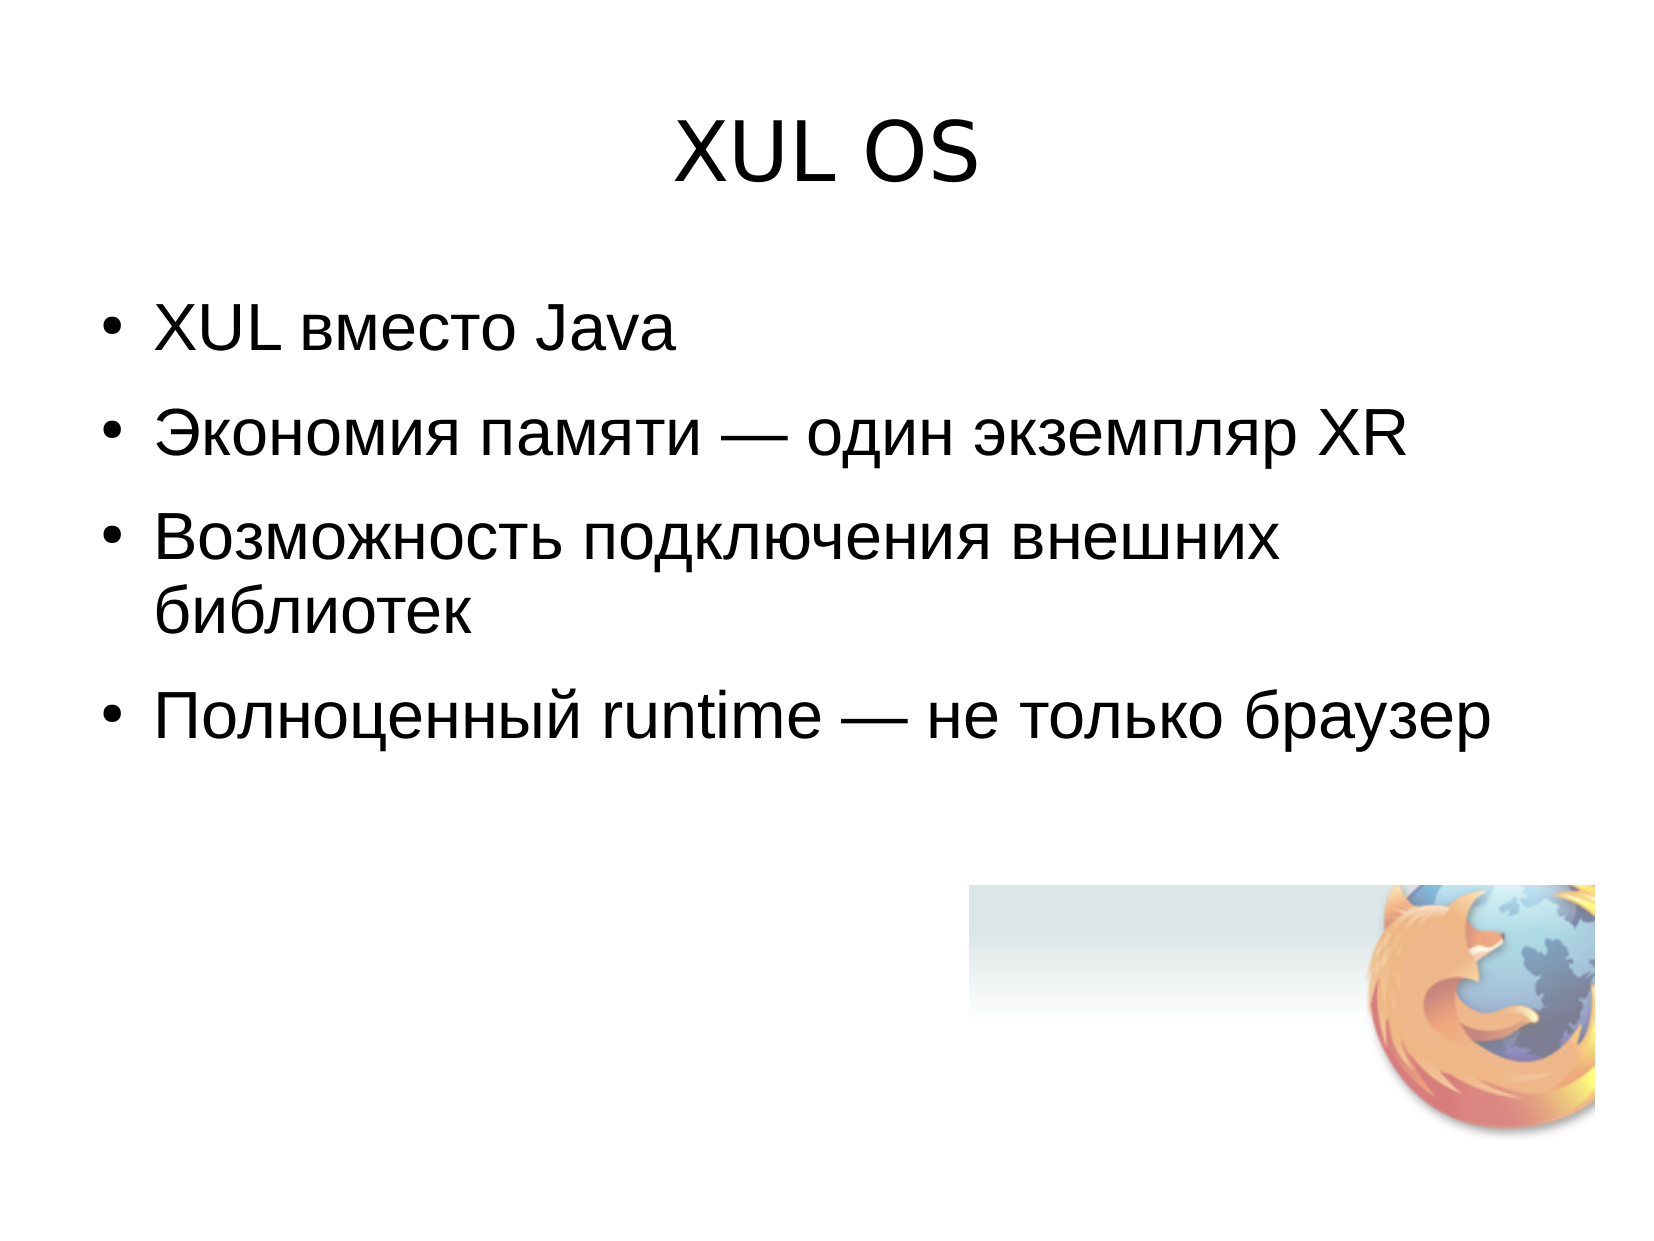

# XUL OS
XUL вместо Java
Экономия памяти — один экземпляр XR
Возможность подключения внешних библиотек
Полноценный runtime — не только браузер